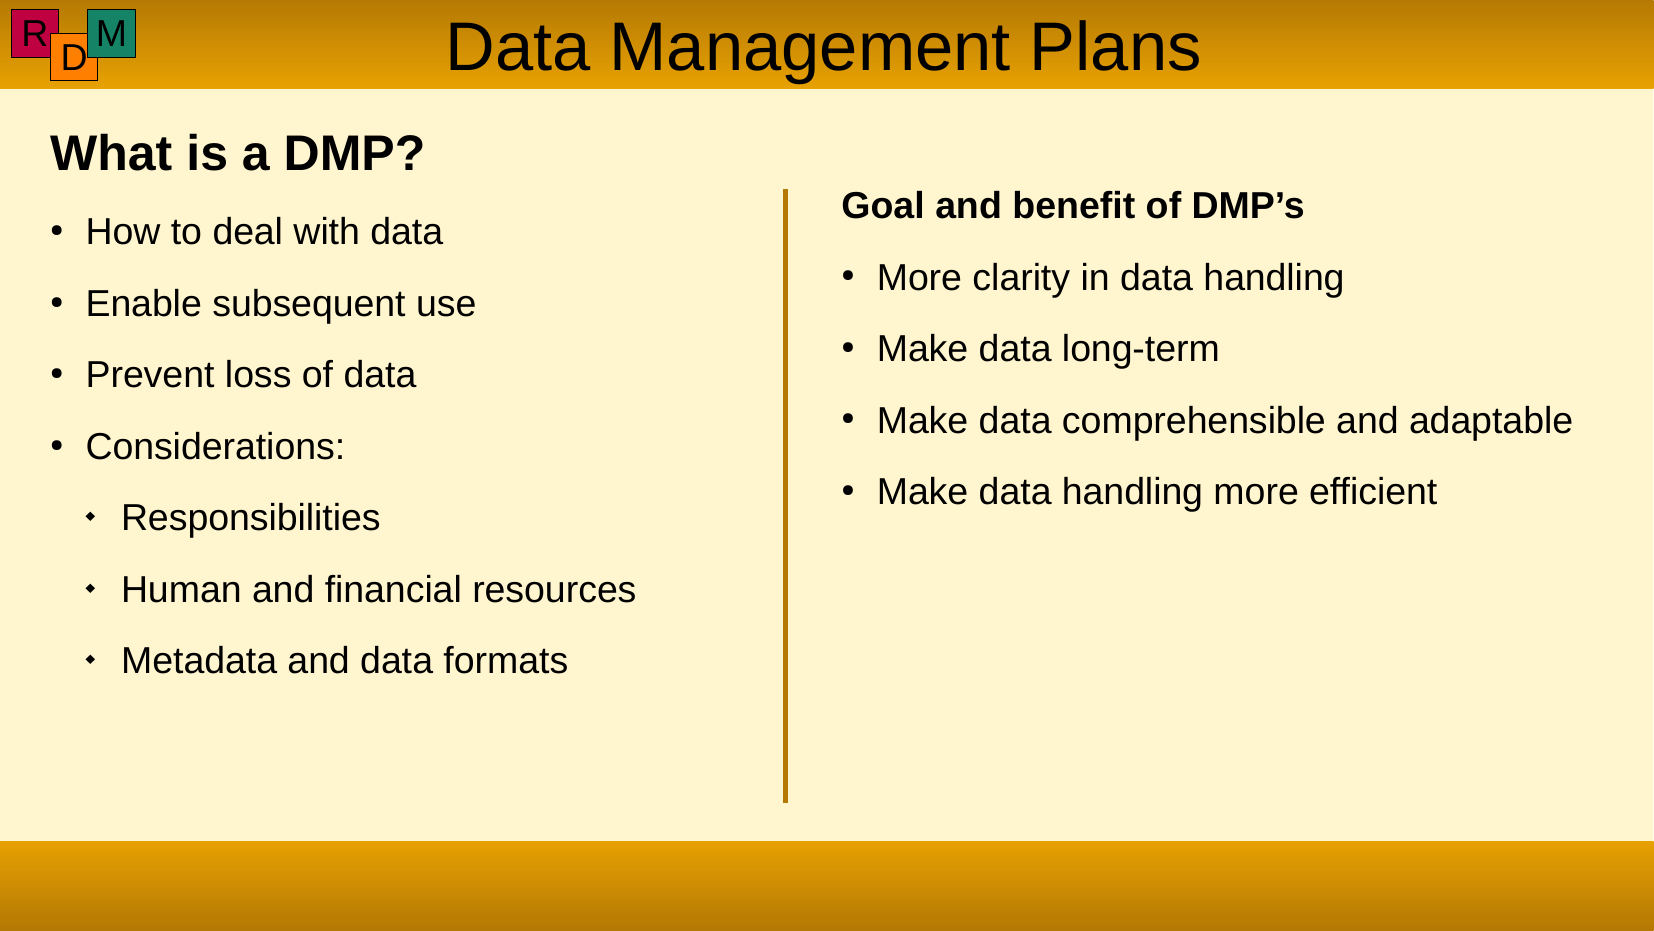

# Data Management Plans
R
M
D
What is a DMP?
How to deal with data
Enable subsequent use
Prevent loss of data
Considerations:
Responsibilities
Human and financial resources
Metadata and data formats
Goal and benefit of DMP’s
More clarity in data handling
Make data long-term
Make data comprehensible and adaptable
Make data handling more efficient